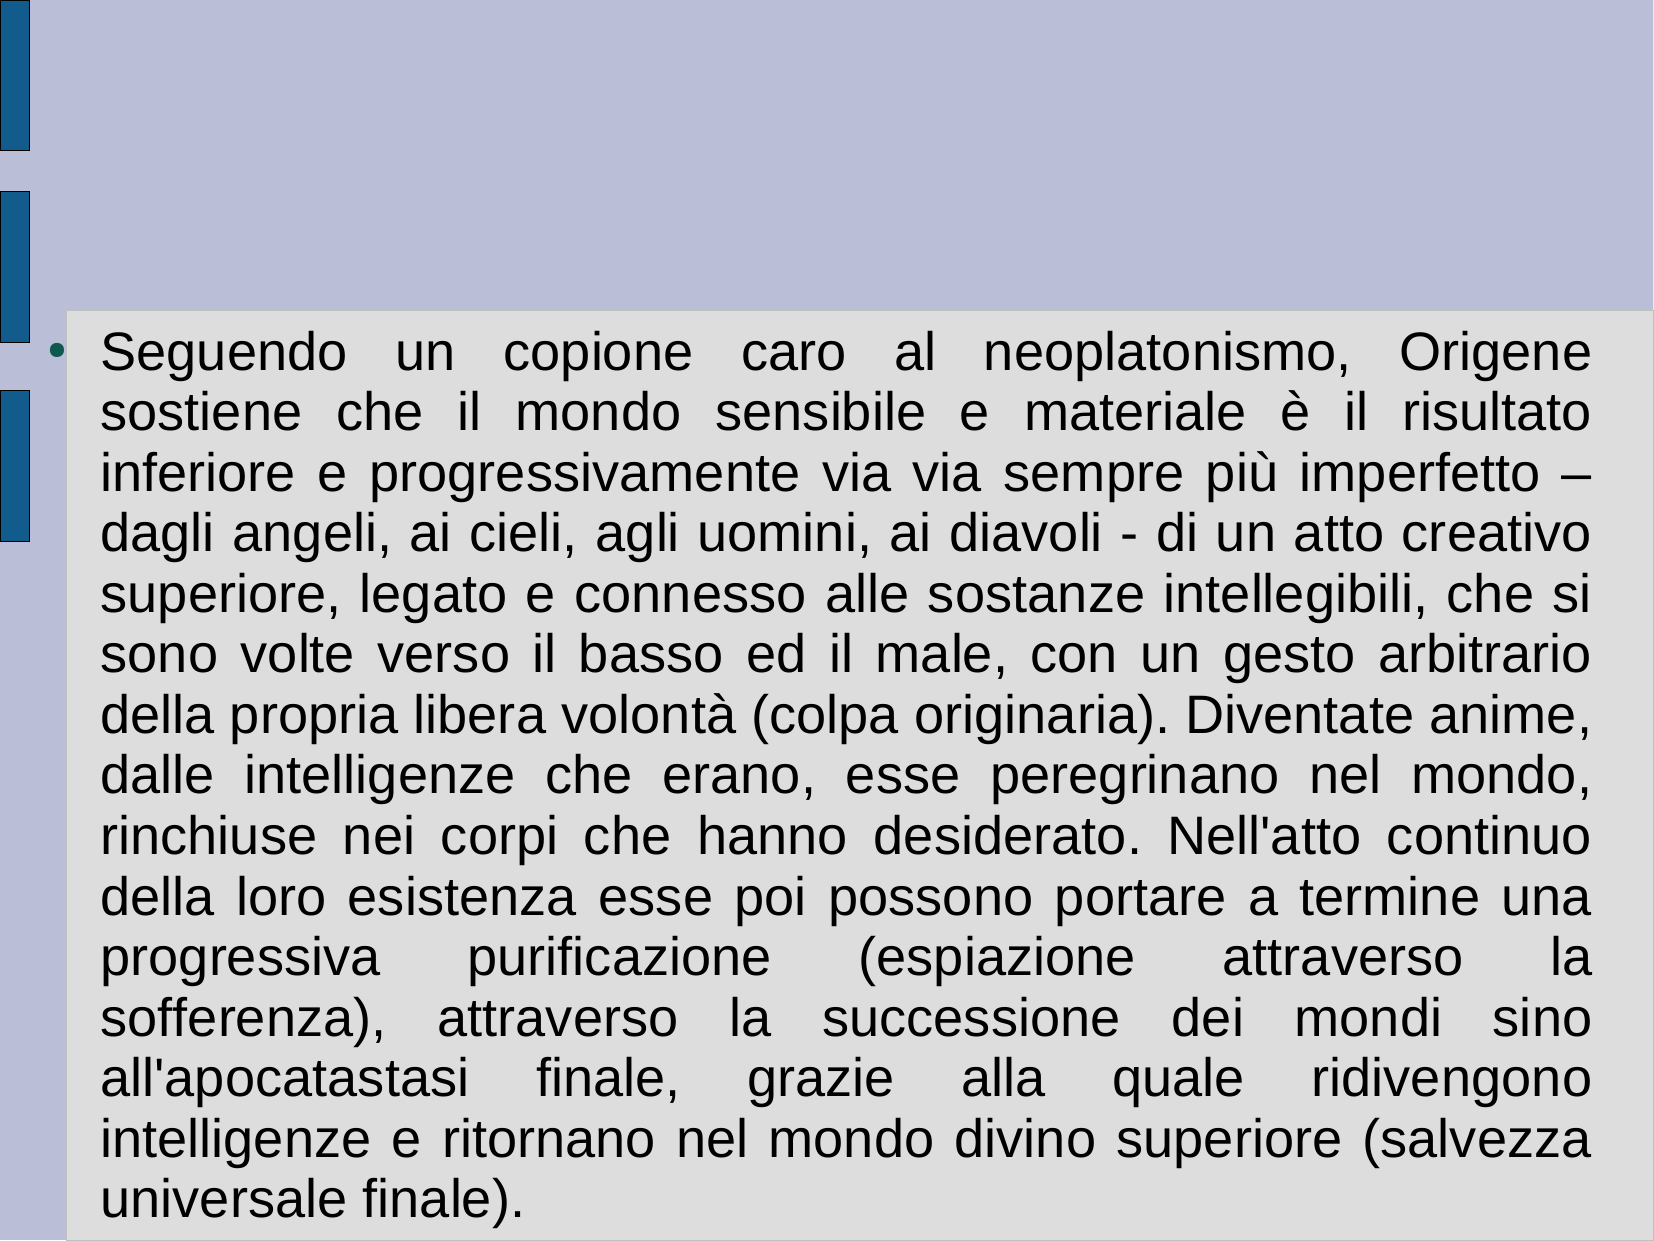

#
Seguendo un copione caro al neoplatonismo, Origene sostiene che il mondo sensibile e materiale è il risultato inferiore e progressivamente via via sempre più imperfetto – dagli angeli, ai cieli, agli uomini, ai diavoli - di un atto creativo superiore, legato e connesso alle sostanze intellegibili, che si sono volte verso il basso ed il male, con un gesto arbitrario della propria libera volontà (colpa originaria). Diventate anime, dalle intelligenze che erano, esse peregrinano nel mondo, rinchiuse nei corpi che hanno desiderato. Nell'atto continuo della loro esistenza esse poi possono portare a termine una progressiva purificazione (espiazione attraverso la sofferenza), attraverso la successione dei mondi sino all'apocatastasi finale, grazie alla quale ridivengono intelligenze e ritornano nel mondo divino superiore (salvezza universale finale).